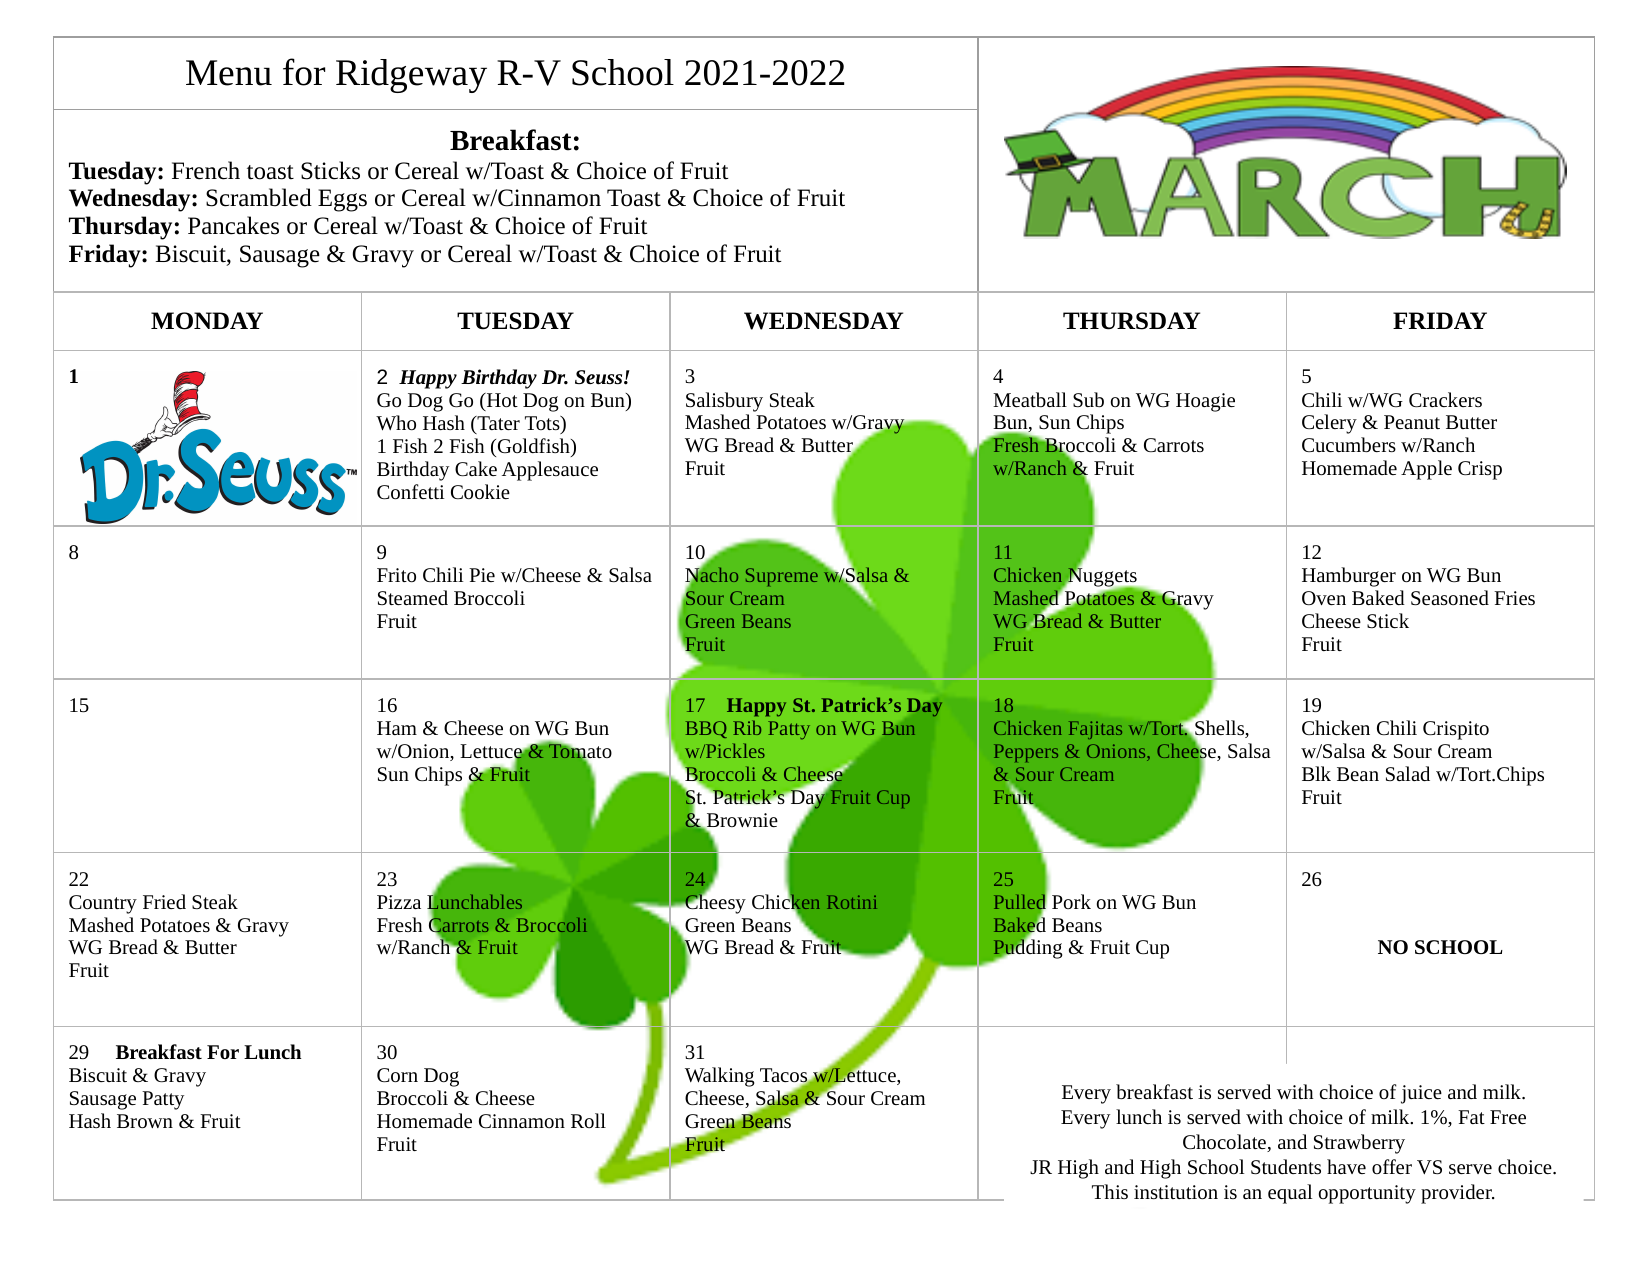

| Menu for Ridgeway R-V School 2021-2022 | | | | |
| --- | --- | --- | --- | --- |
| Breakfast: Tuesday: French toast Sticks or Cereal w/Toast & Choice of Fruit Wednesday: Scrambled Eggs or Cereal w/Cinnamon Toast & Choice of Fruit Thursday: Pancakes or Cereal w/Toast & Choice of Fruit Friday: Biscuit, Sausage & Gravy or Cereal w/Toast & Choice of Fruit | | | | |
| MONDAY | TUESDAY | WEDNESDAY | THURSDAY | FRIDAY |
| 1 | 2 Happy Birthday Dr. Seuss! Go Dog Go (Hot Dog on Bun) Who Hash (Tater Tots) 1 Fish 2 Fish (Goldfish) Birthday Cake Applesauce Confetti Cookie | 3 Salisbury Steak Mashed Potatoes w/Gravy WG Bread & Butter Fruit | 4 Meatball Sub on WG Hoagie Bun, Sun Chips Fresh Broccoli & Carrots w/Ranch & Fruit | 5 Chili w/WG Crackers Celery & Peanut Butter Cucumbers w/Ranch Homemade Apple Crisp |
| 8 | 9 Frito Chili Pie w/Cheese & Salsa Steamed Broccoli Fruit | 10 Nacho Supreme w/Salsa & Sour Cream Green Beans Fruit | 11 Chicken Nuggets Mashed Potatoes & Gravy WG Bread & Butter Fruit | 12 Hamburger on WG Bun Oven Baked Seasoned Fries Cheese Stick Fruit |
| 15 | 16 Ham & Cheese on WG Bun w/Onion, Lettuce & Tomato Sun Chips & Fruit | 17 Happy St. Patrick’s Day BBQ Rib Patty on WG Bun w/Pickles Broccoli & Cheese St. Patrick’s Day Fruit Cup & Brownie | 18 Chicken Fajitas w/Tort. Shells, Peppers & Onions, Cheese, Salsa & Sour Cream Fruit | 19 Chicken Chili Crispito w/Salsa & Sour Cream Blk Bean Salad w/Tort.Chips Fruit |
| 22 Country Fried Steak Mashed Potatoes & Gravy WG Bread & Butter Fruit | 23 Pizza Lunchables Fresh Carrots & Broccoli w/Ranch & Fruit | 24 Cheesy Chicken Rotini Green Beans WG Bread & Fruit | 25 Pulled Pork on WG Bun Baked Beans Pudding & Fruit Cup | 26 NO SCHOOL |
| 29 Breakfast For Lunch Biscuit & Gravy Sausage Patty Hash Brown & Fruit | 30 Corn Dog Broccoli & Cheese Homemade Cinnamon Roll Fruit | 31 Walking Tacos w/Lettuce, Cheese, Salsa & Sour Cream Green Beans Fruit | | |
Every breakfast is served with choice of juice and milk.
Every lunch is served with choice of milk. 1%, Fat Free Chocolate, and Strawberry
JR High and High School Students have offer VS serve choice.
This institution is an equal opportunity provider.